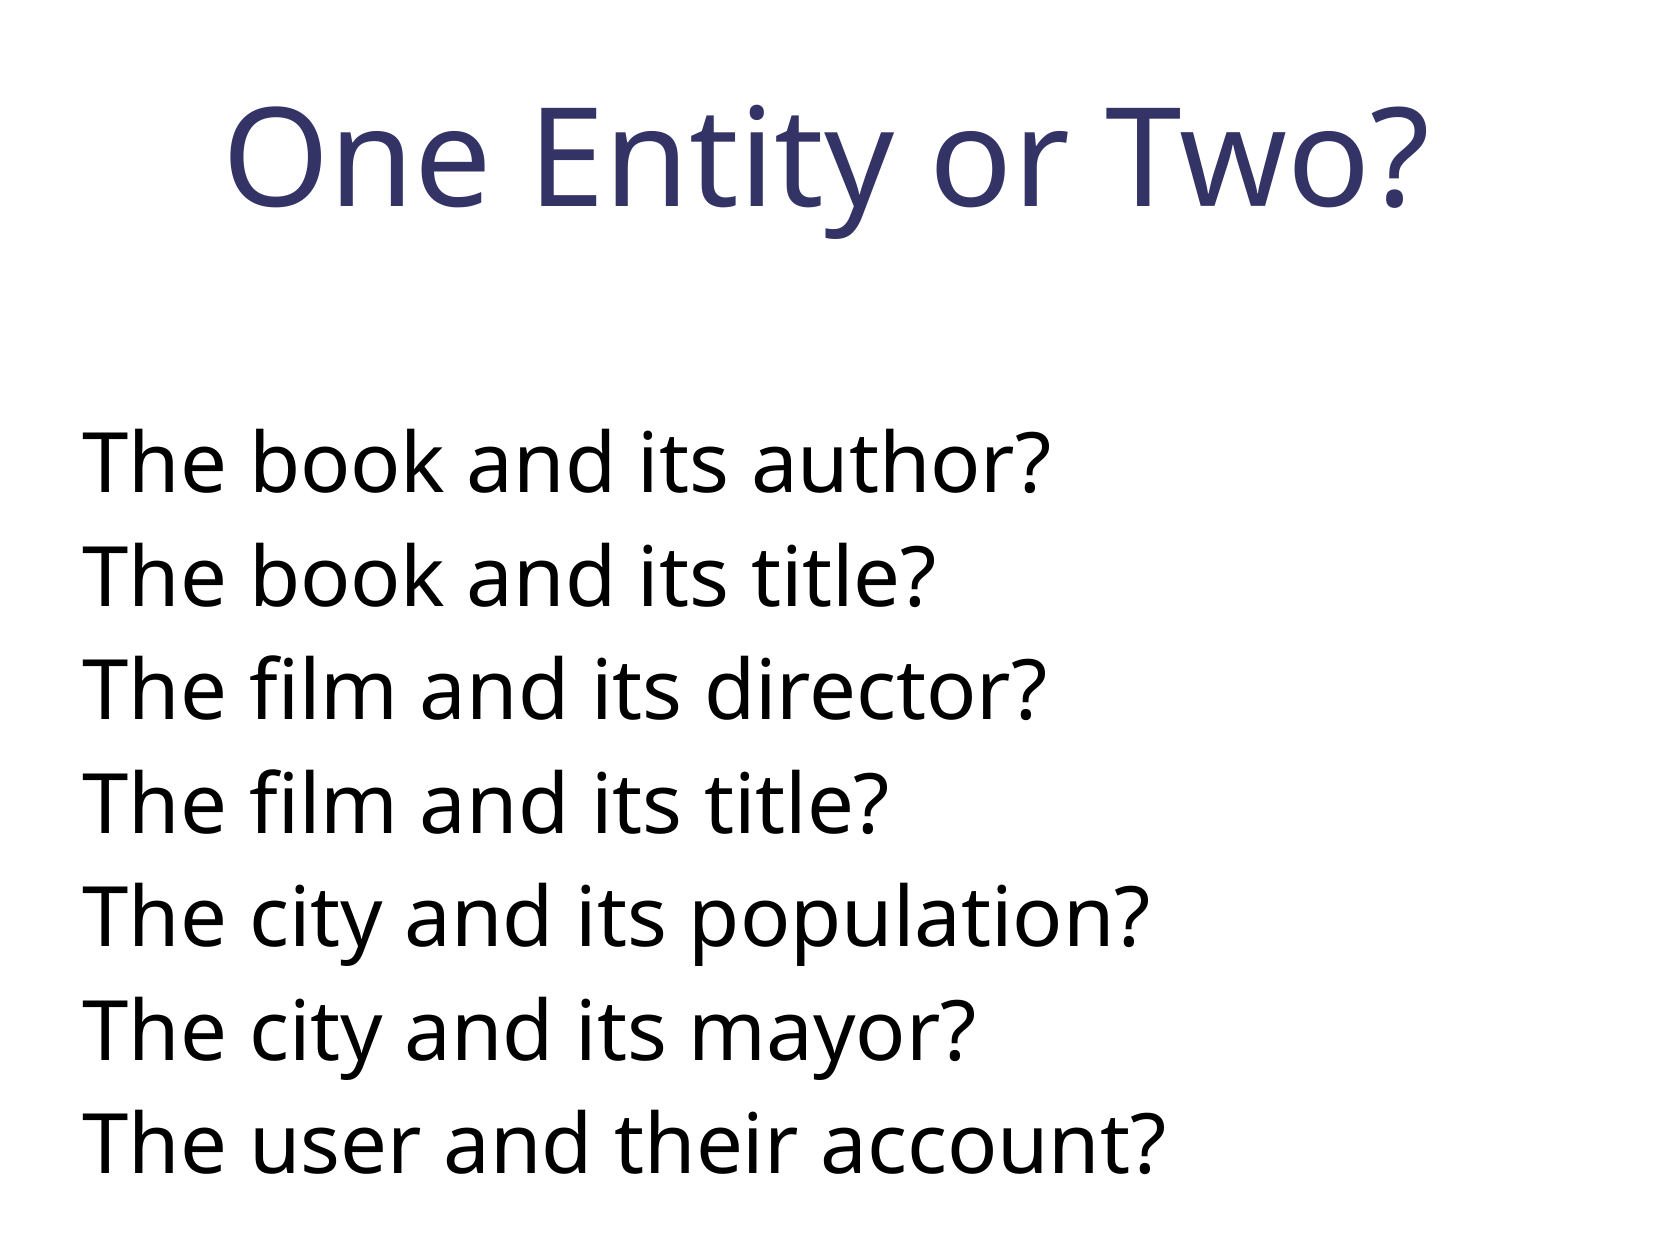

# One Entity or Two?
The book and its author?
The book and its title?
The film and its director?
The film and its title?
The city and its population?
The city and its mayor?
The user and their account?